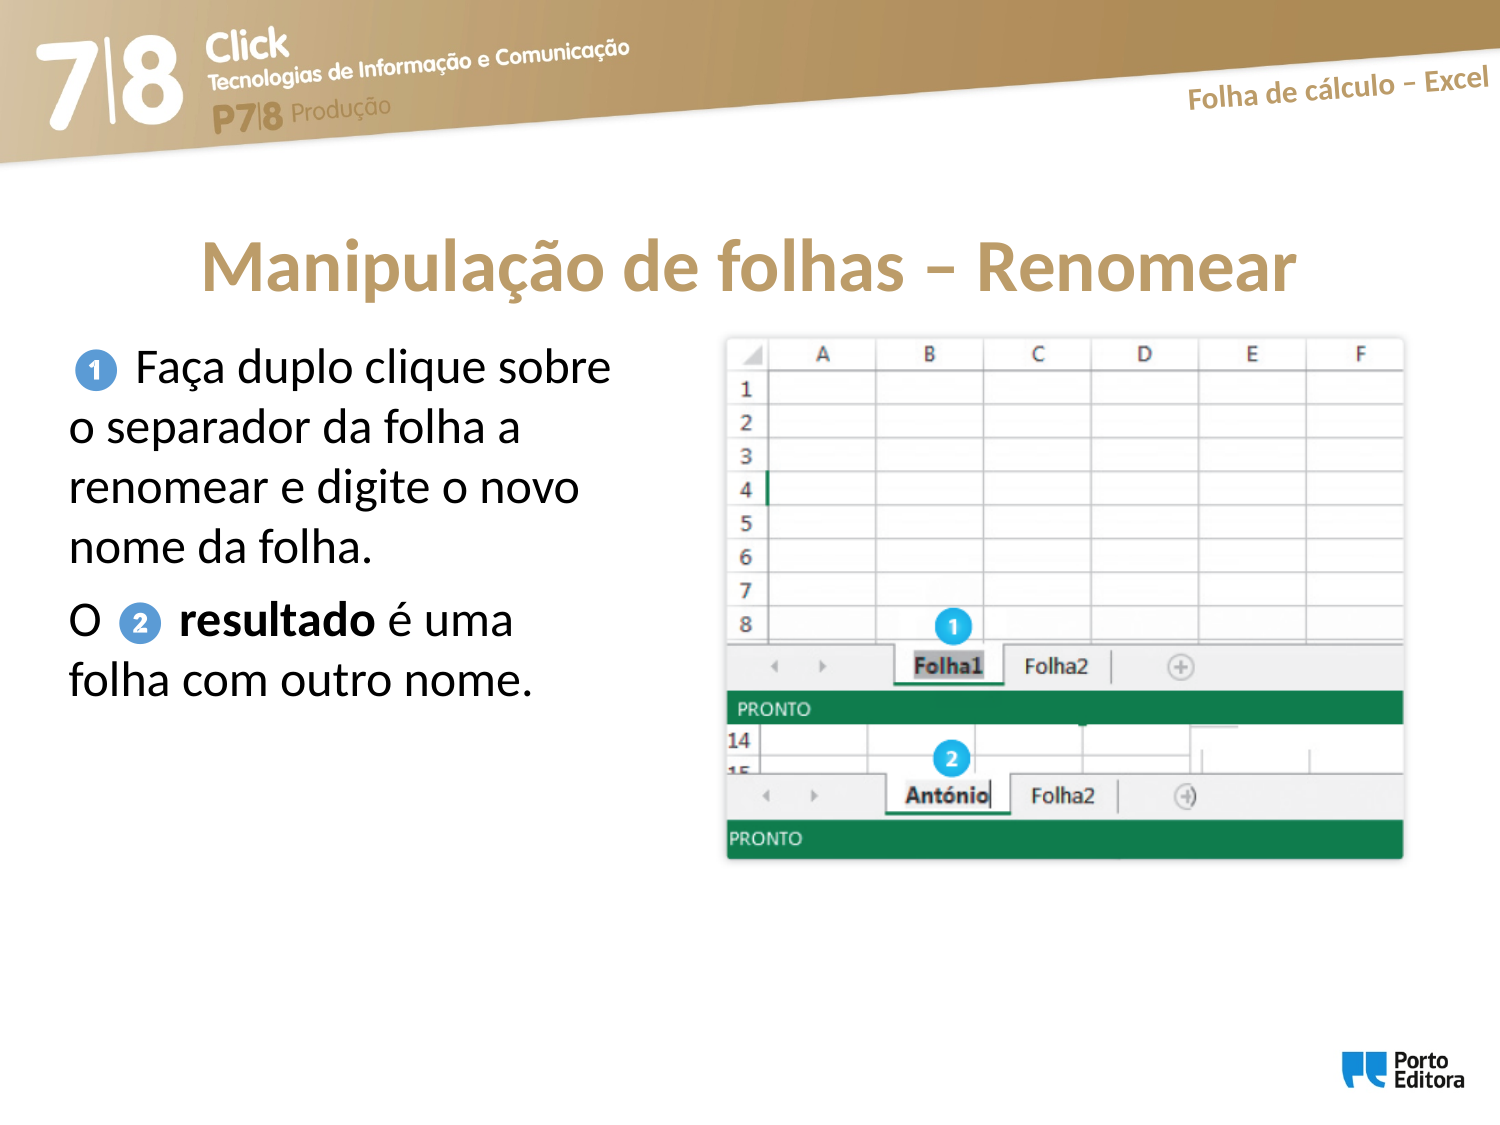

Folha de cálculo – Excel
Manipulação de folhas – Renomear
❶ Faça duplo clique sobre o separador da folha a renomear e digite o novo nome da folha.
O ❷ resultado é uma folha com outro nome.